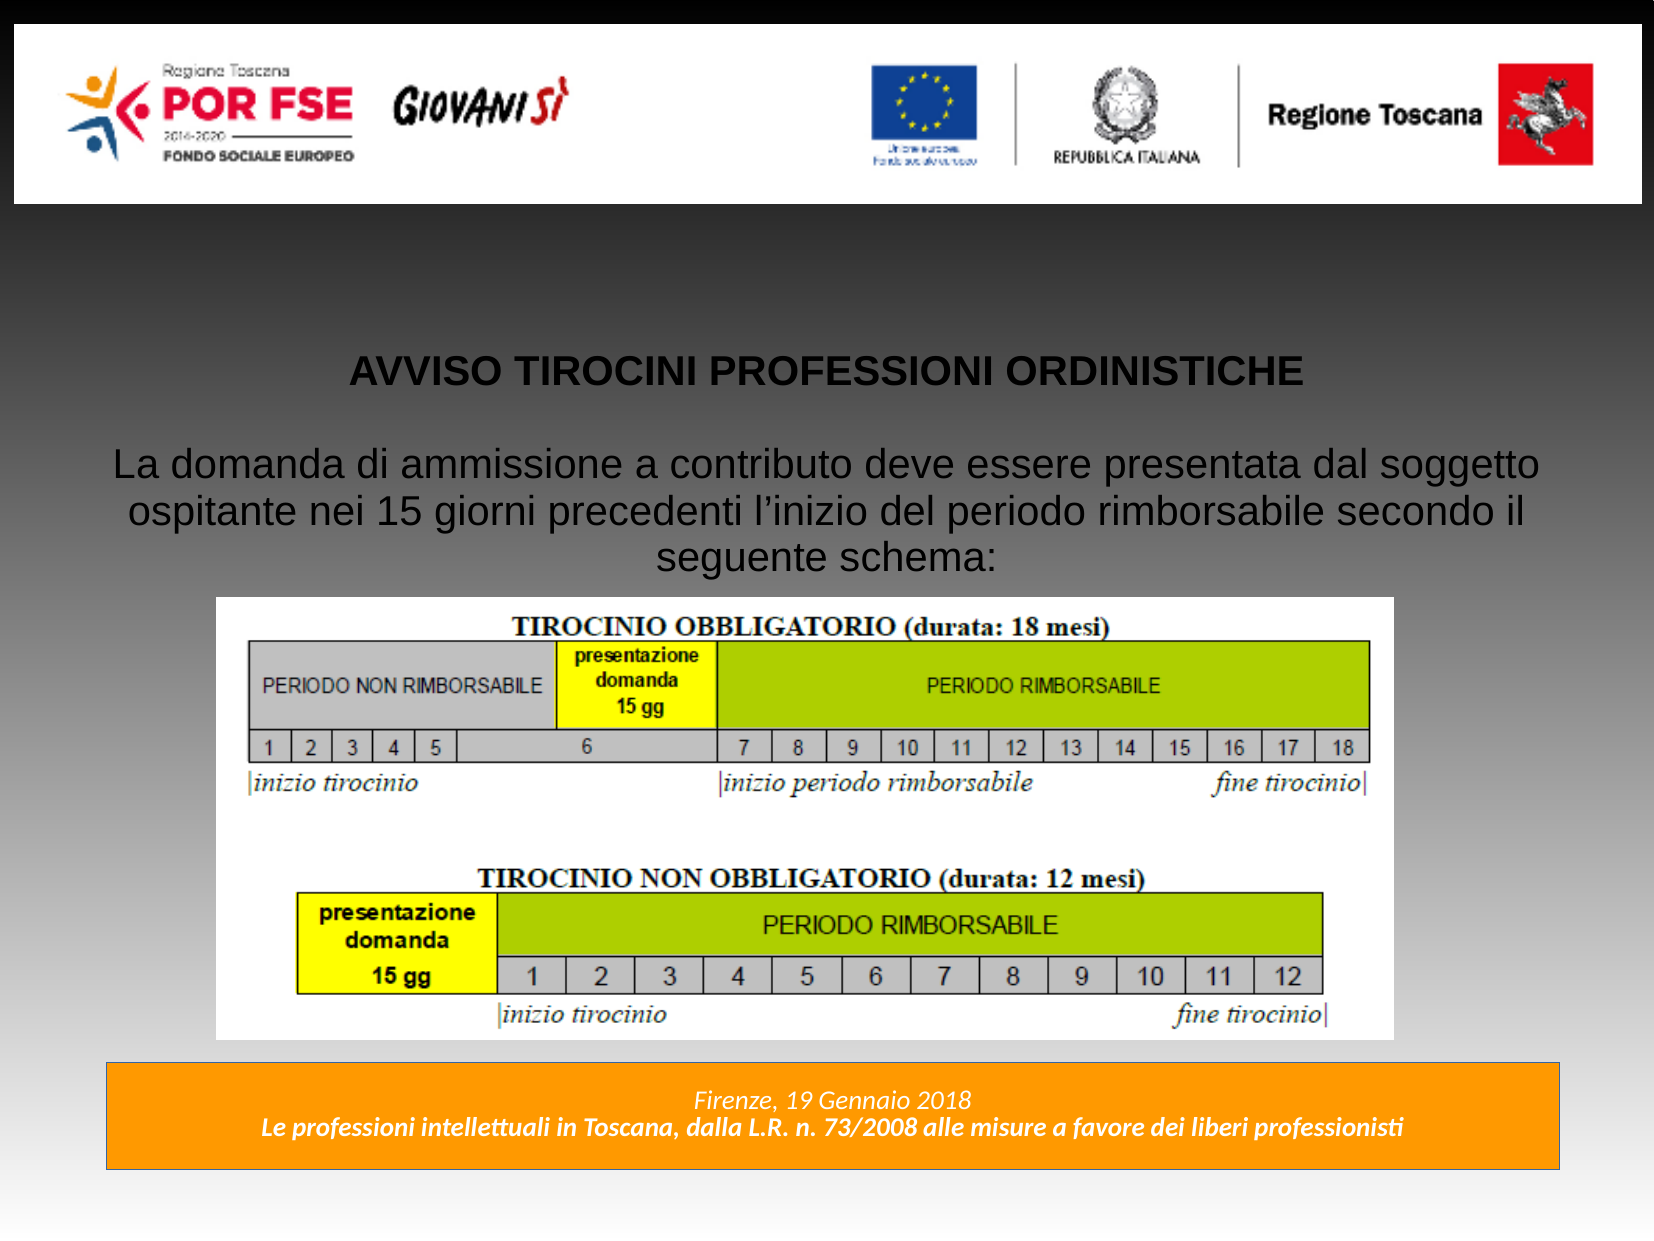

#
AVVISO TIROCINI PROFESSIONI ORDINISTICHE
La domanda di ammissione a contributo deve essere presentata dal soggetto ospitante nei 15 giorni precedenti l’inizio del periodo rimborsabile secondo il seguente schema:
Firenze, 19 Gennaio 2018
Le professioni intellettuali in Toscana, dalla L.R. n. 73/2008 alle misure a favore dei liberi professionisti